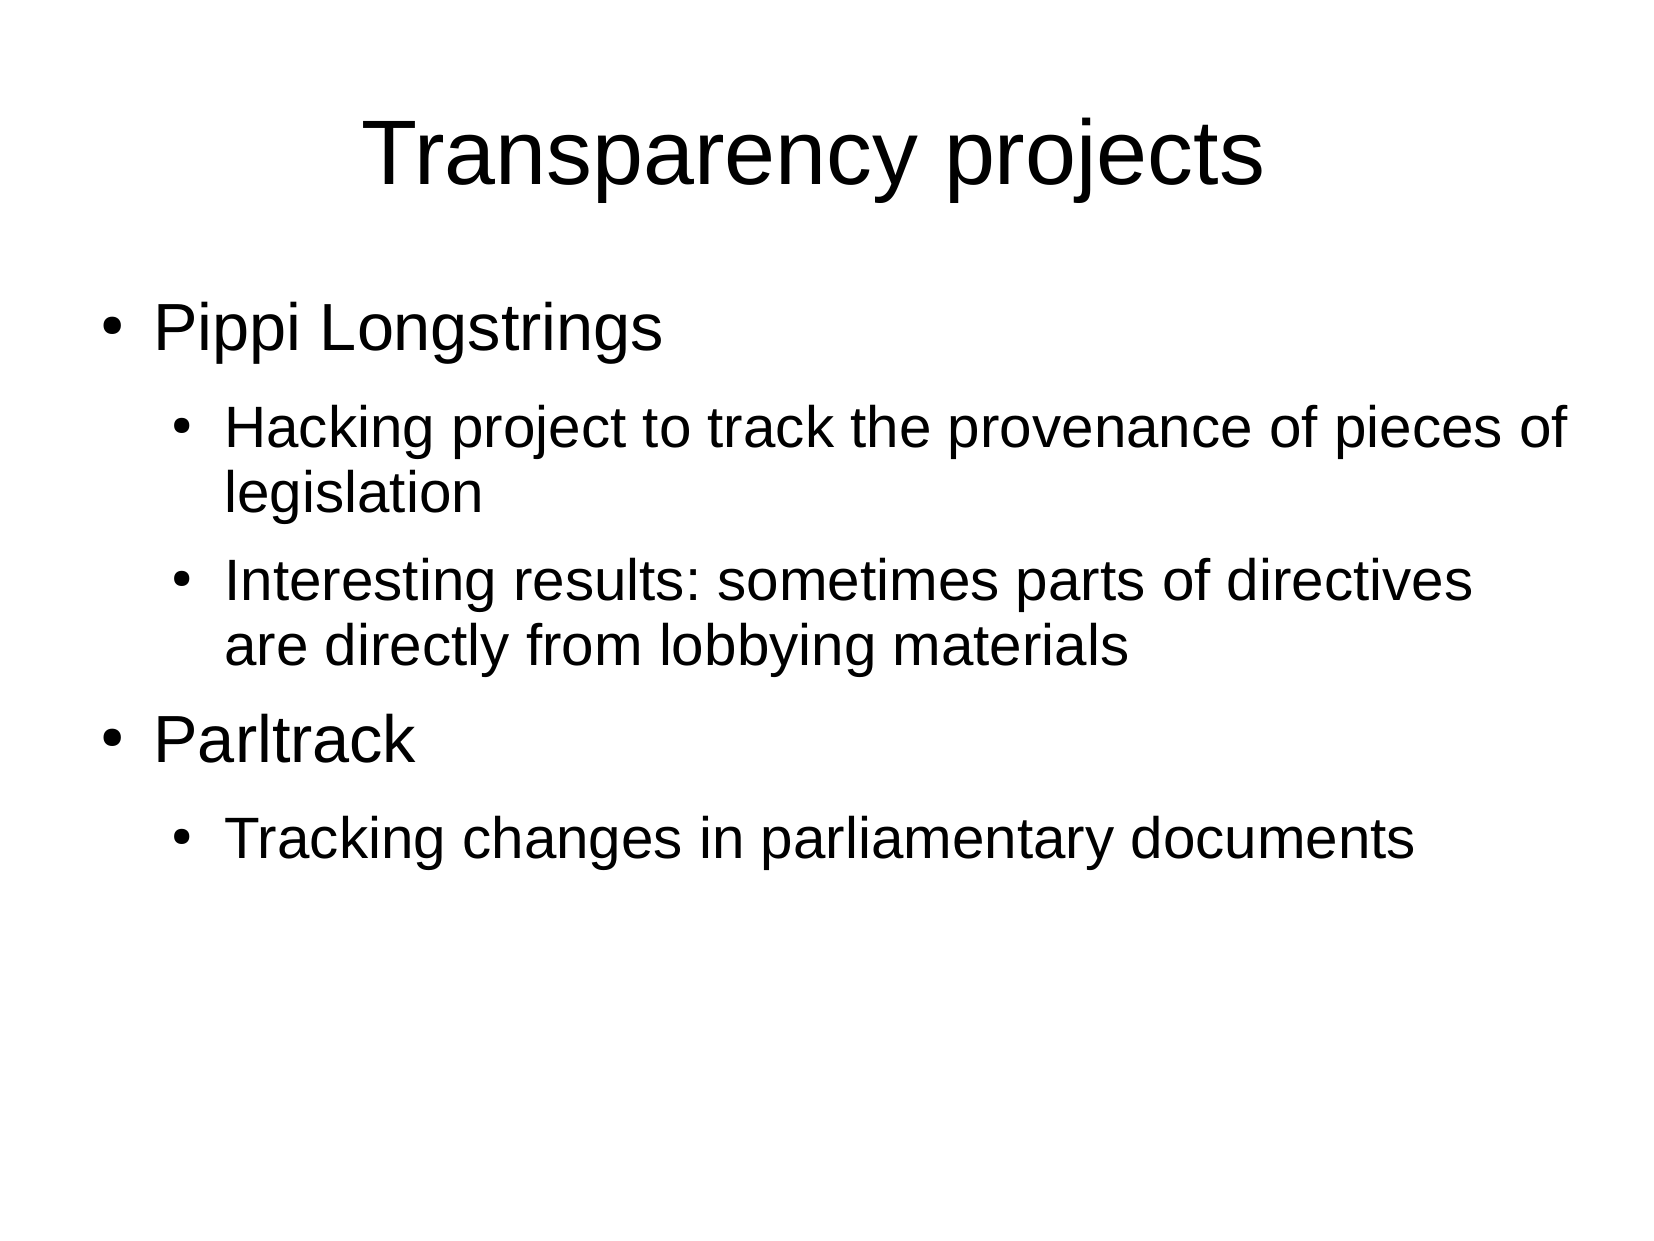

# Transparency projects
Pippi Longstrings
Hacking project to track the provenance of pieces of legislation
Interesting results: sometimes parts of directives are directly from lobbying materials
Parltrack
Tracking changes in parliamentary documents